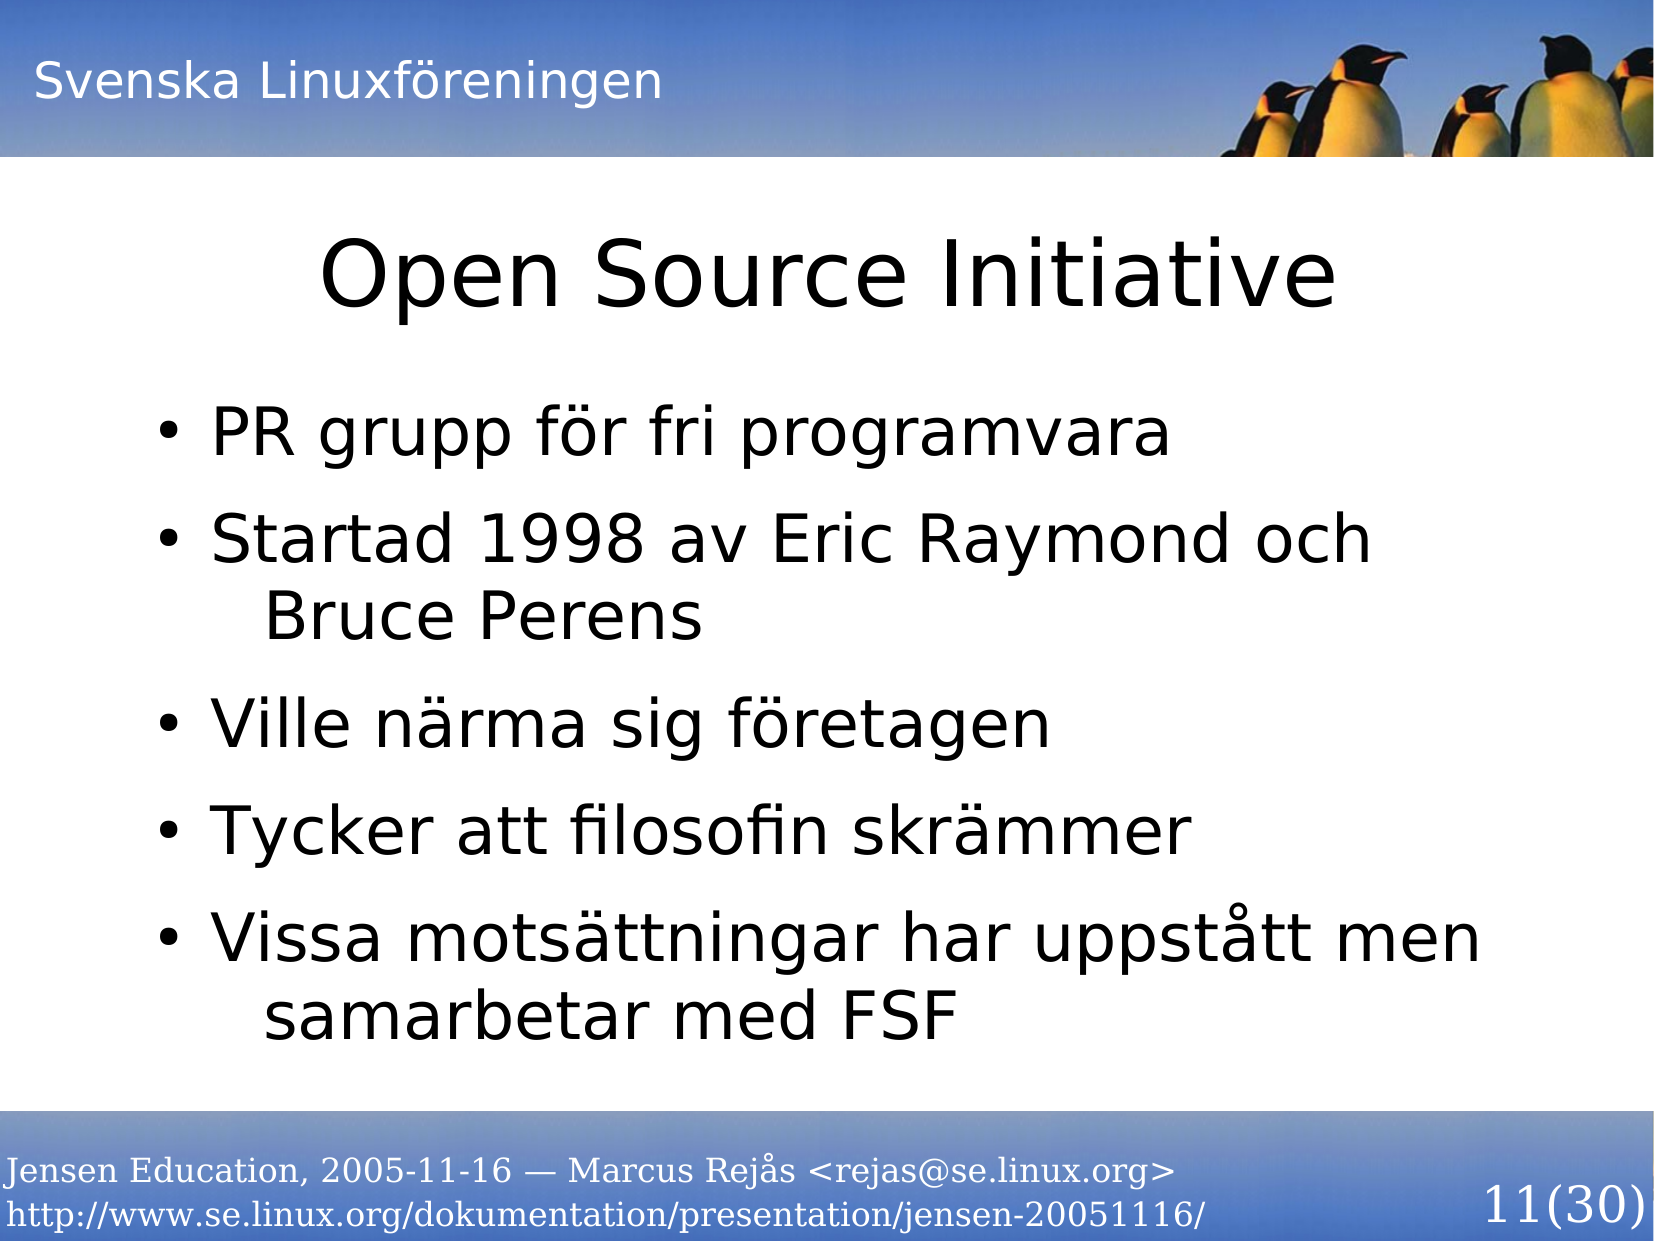

# Open Source Initiative
PR grupp för fri programvara
Startad 1998 av Eric Raymond och Bruce Perens
Ville närma sig företagen
Tycker att filosofin skrämmer
Vissa motsättningar har uppstått men samarbetar med FSF